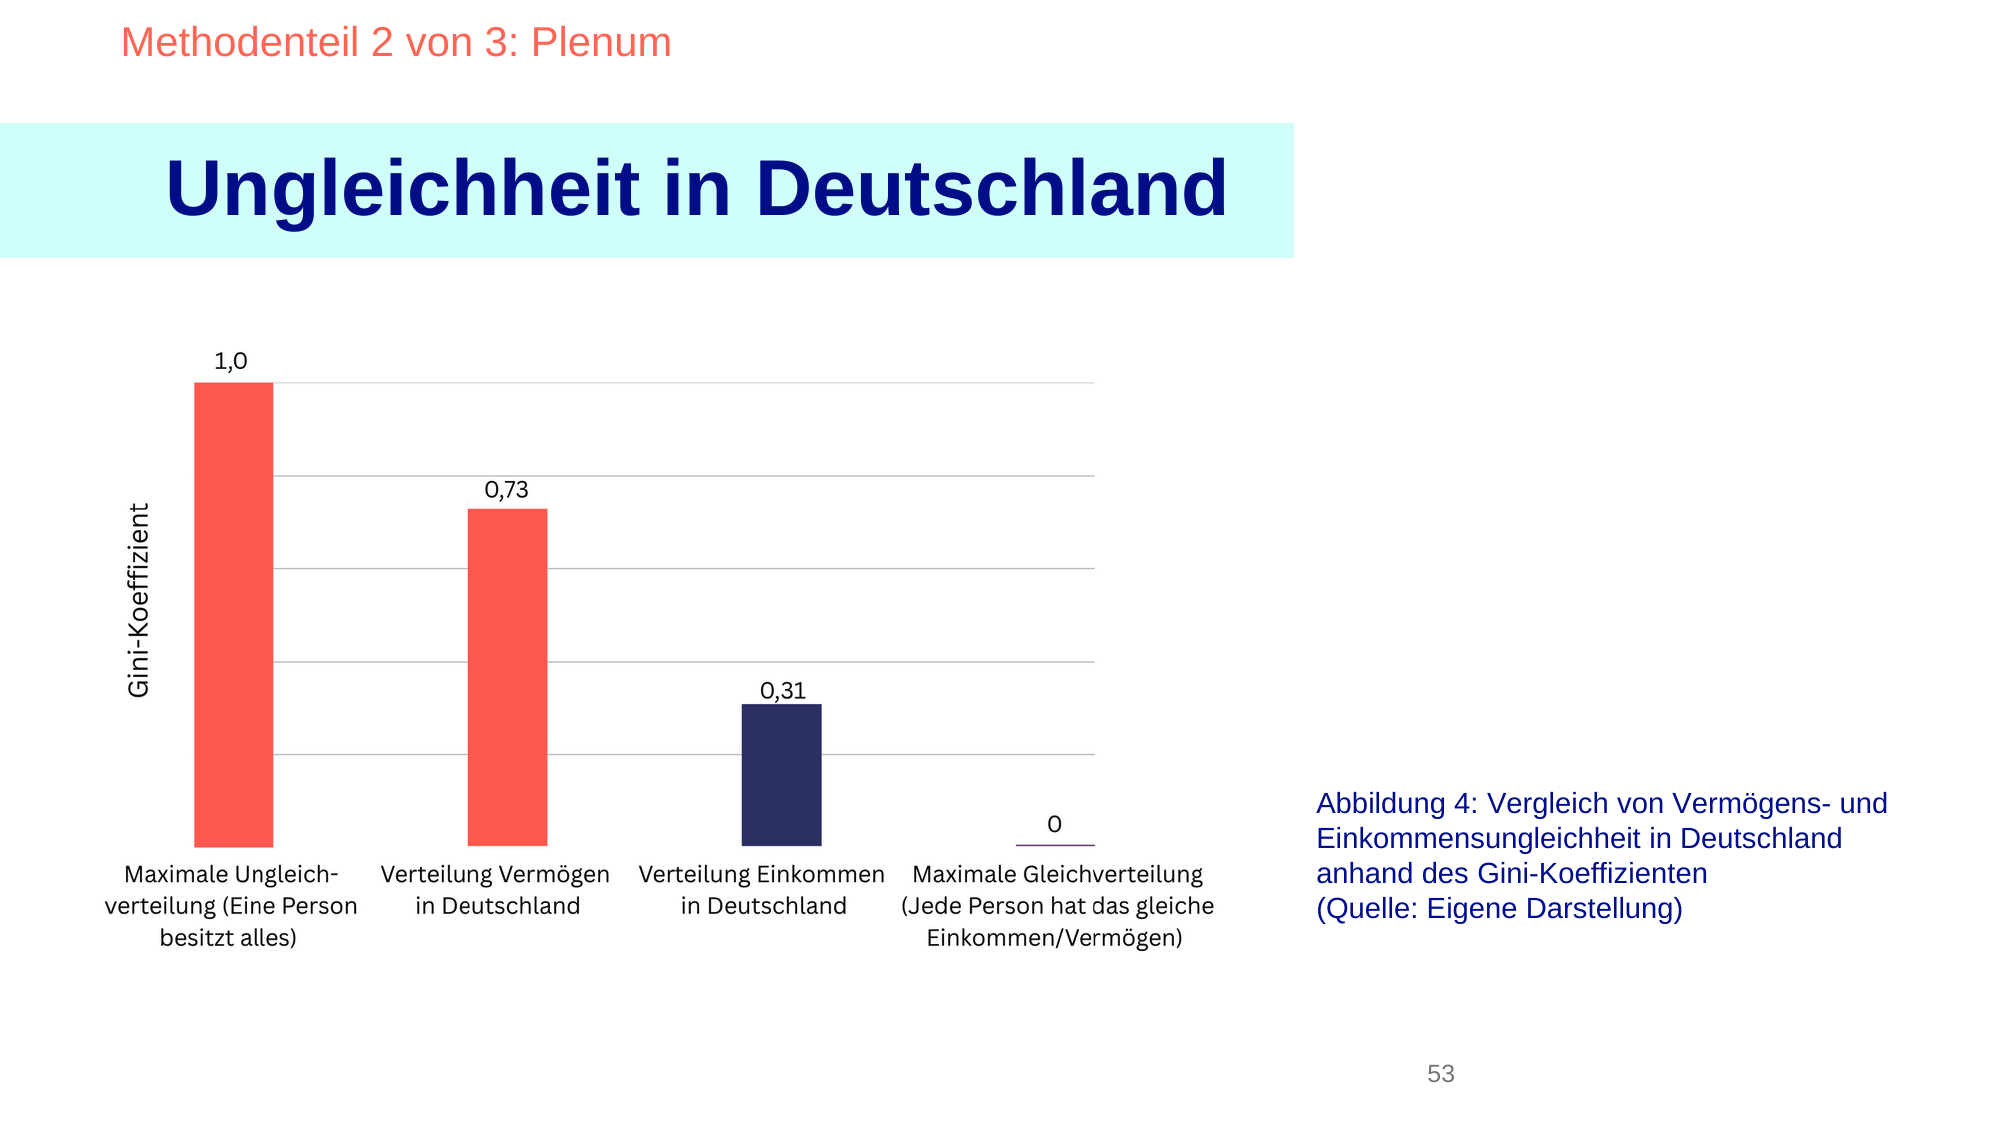

Methodenteil 2 von 3: Plenum
Ungleichheit in Deutschland
# Abbildung 4: Vergleich von Vermögens- und Einkommensungleichheit in Deutschland anhand des Gini-Koeffizienten (Quelle: Eigene Darstellung)